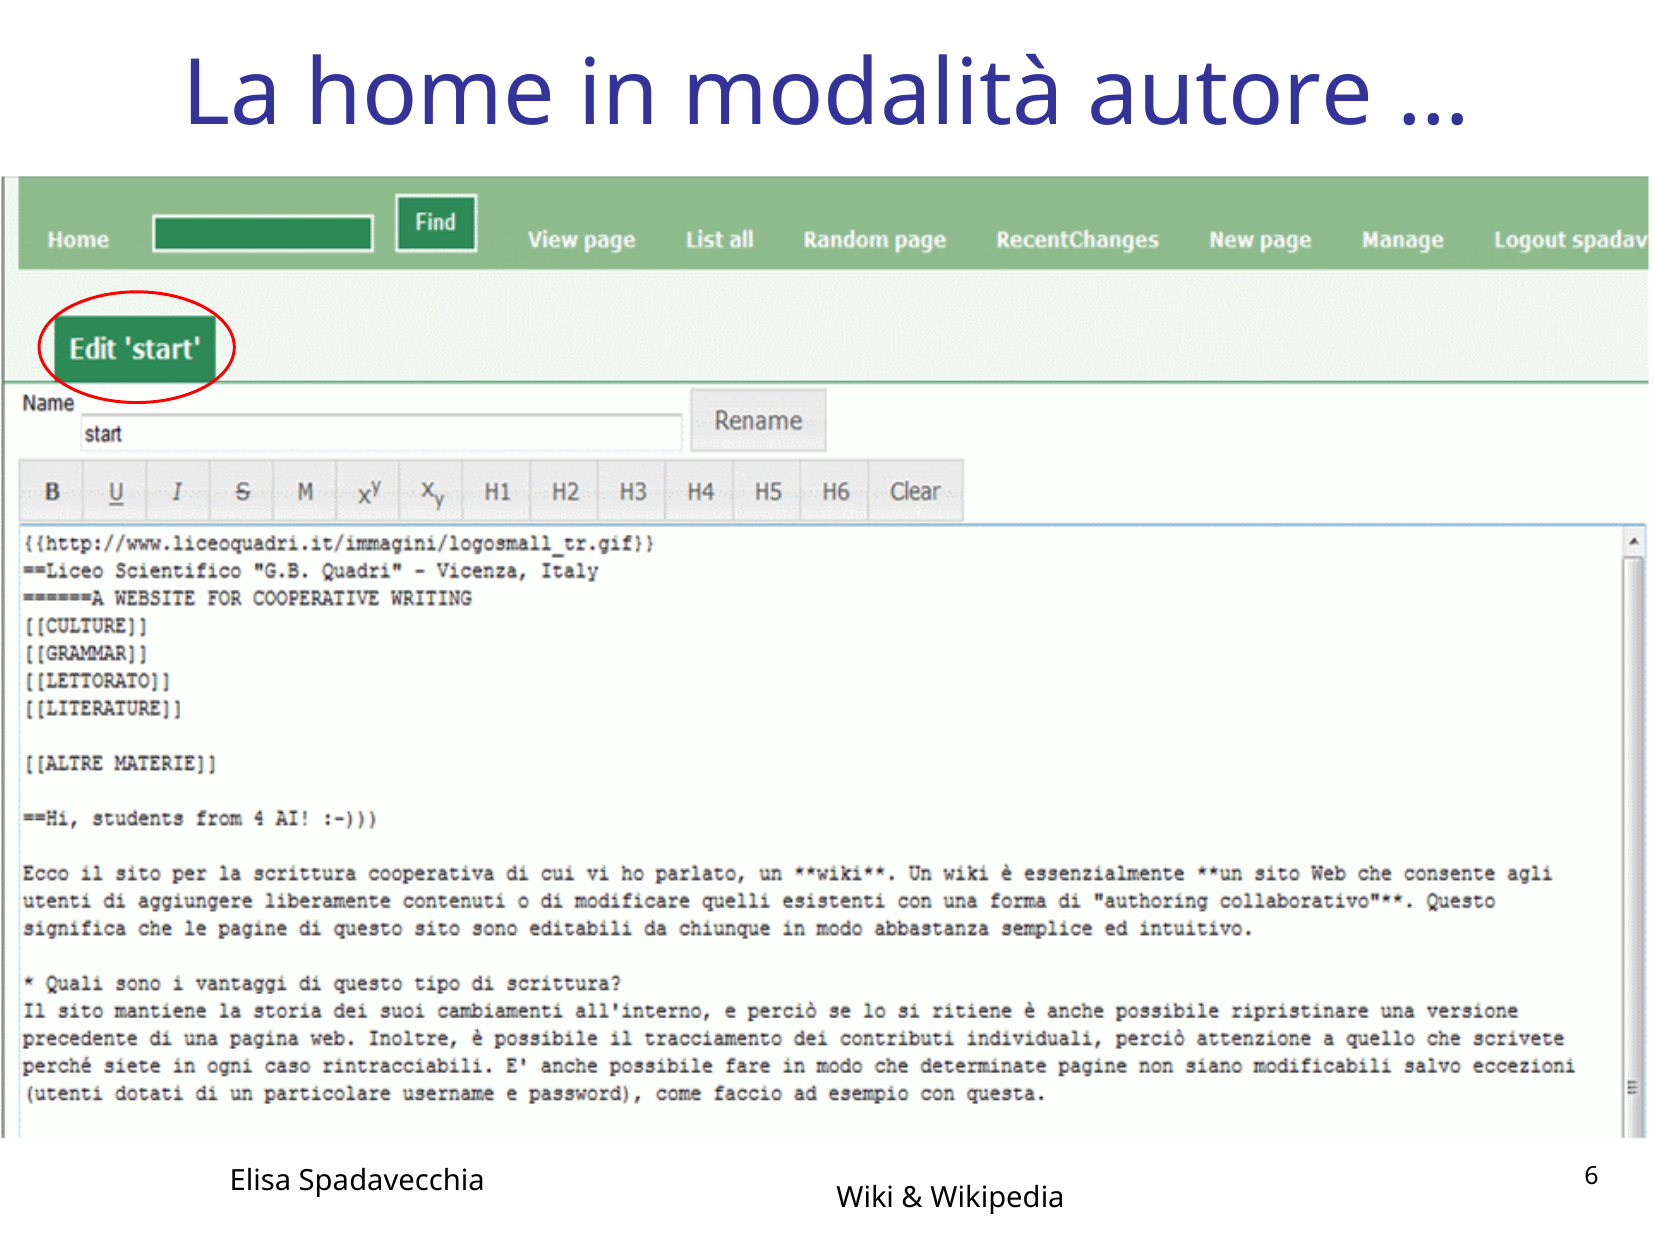

# La home in modalità autore …
Elisa Spadavecchia
Wiki & Wikipedia